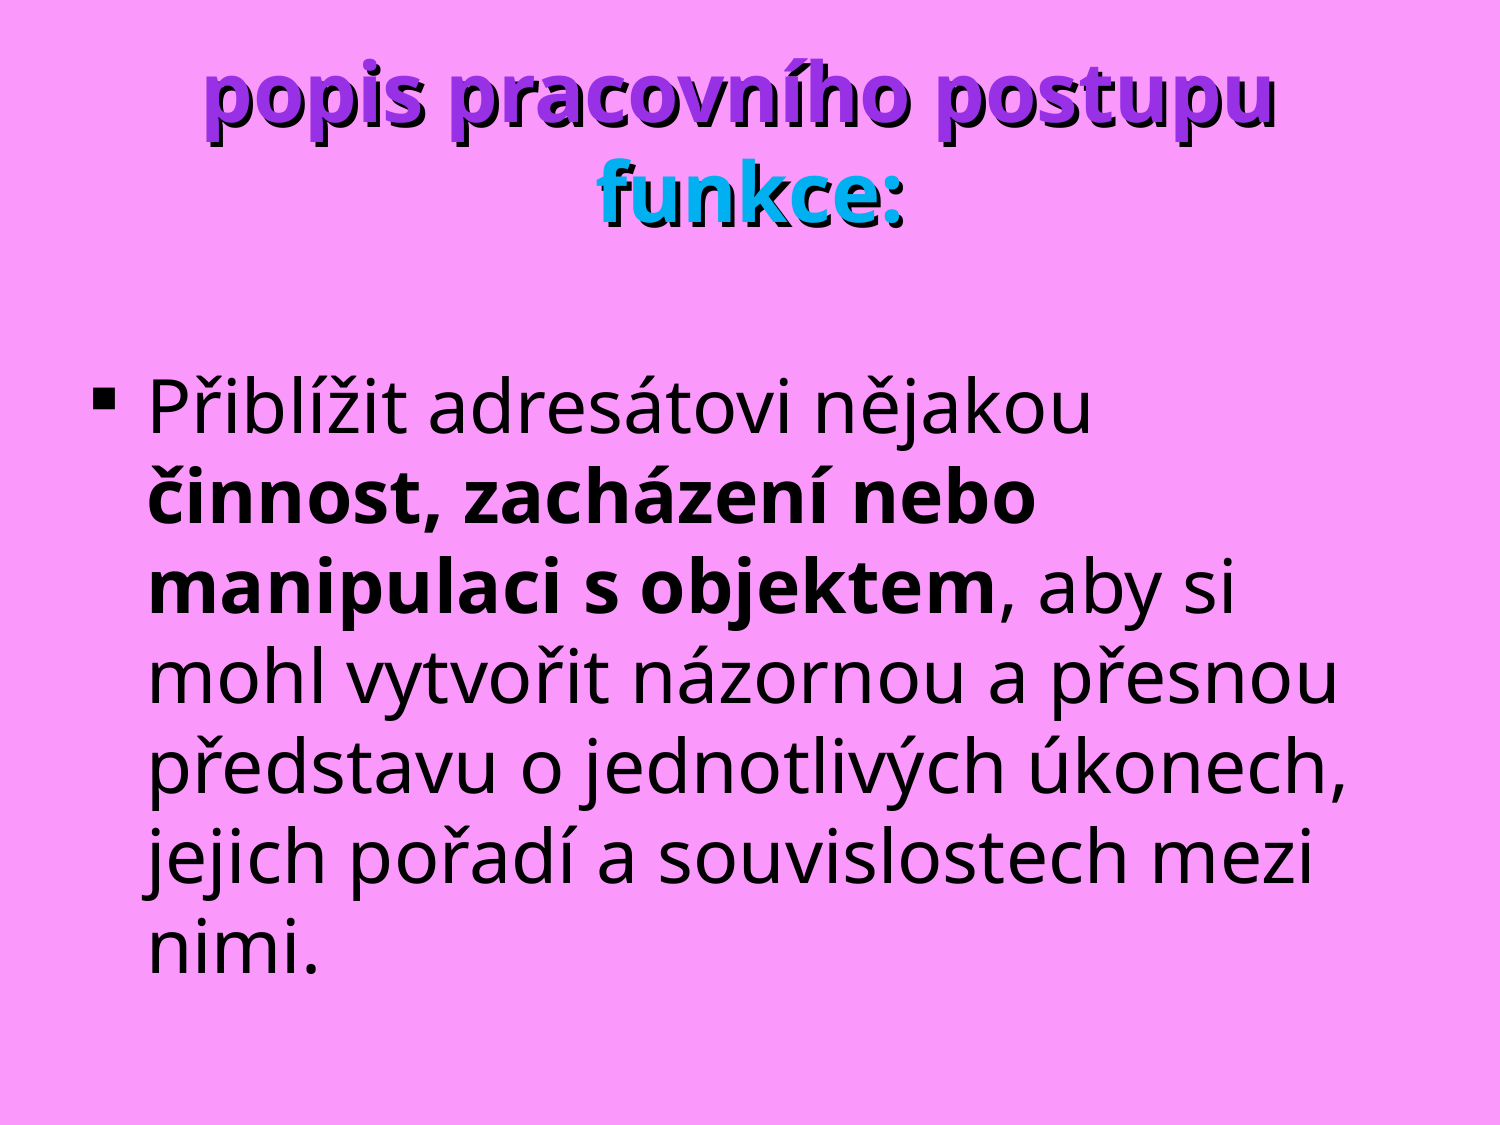

# popis pracovního postupu funkce:
Přiblížit adresátovi nějakou činnost, zacházení nebo manipulaci s objektem, aby si mohl vytvořit názornou a přesnou představu o jednotlivých úkonech, jejich pořadí a souvislostech mezi nimi.